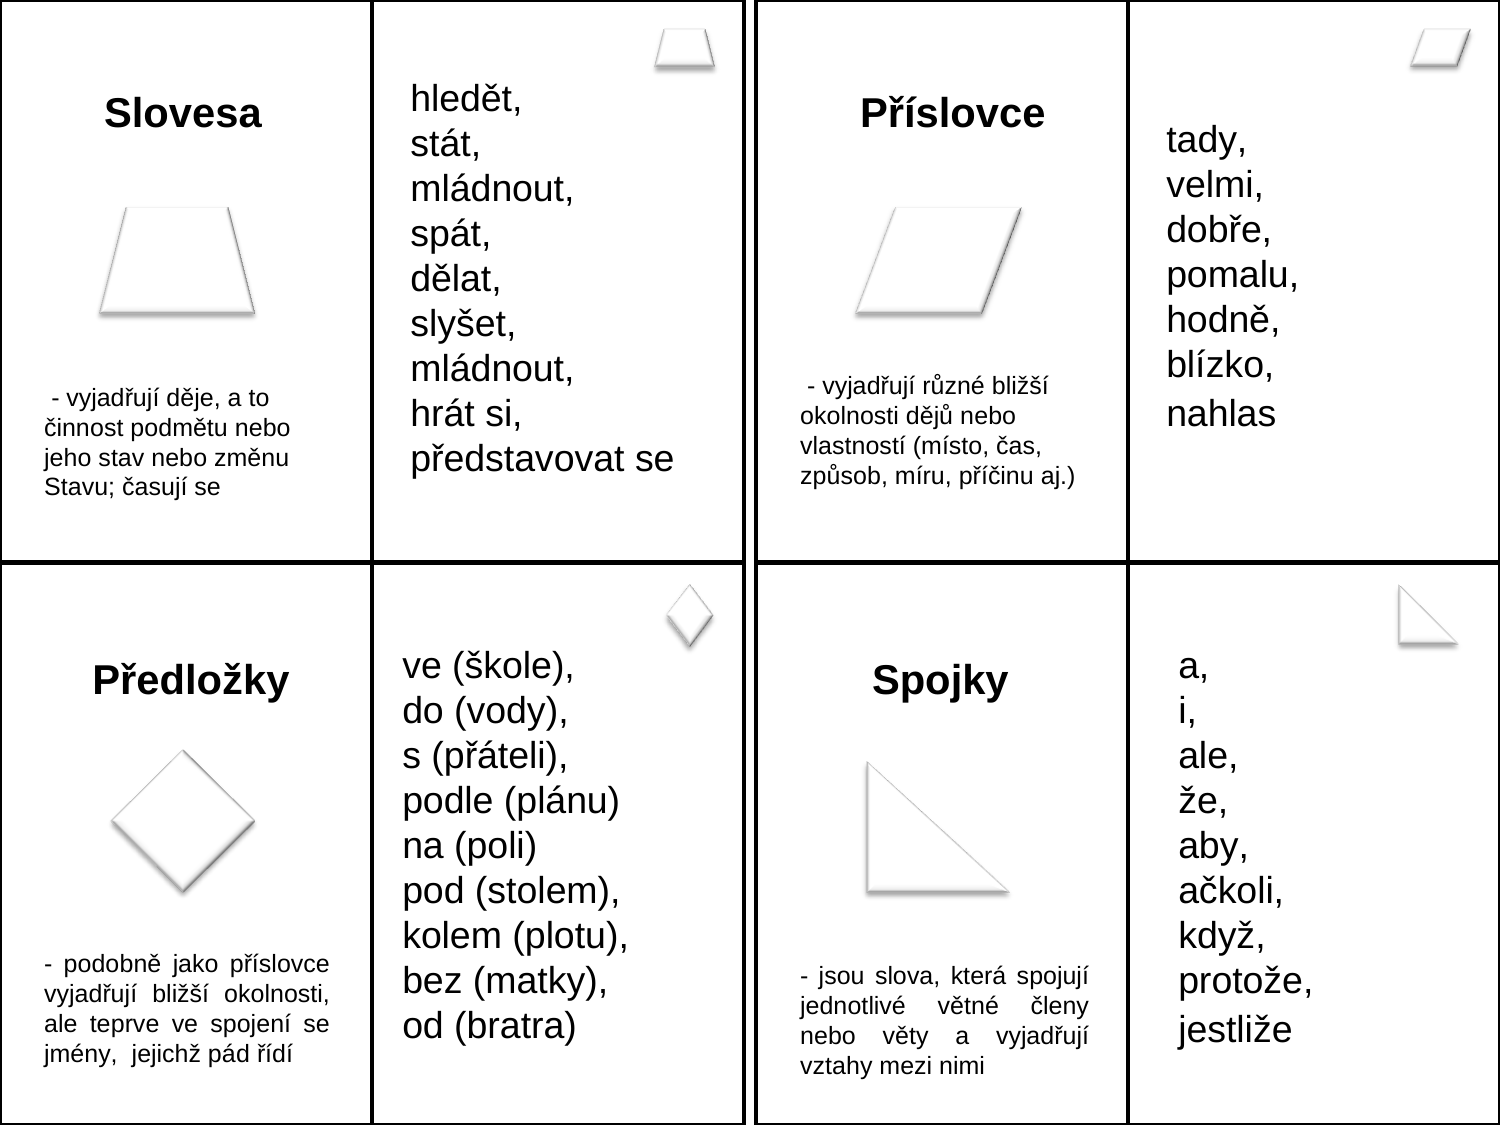

hledět, stát, mládnout, spát,
dělat, slyšet, mládnout, hrát si, představovat se
Slovesa
Příslovce
tady, velmi, dobře, pomalu, hodně, blízko, nahlas
 - vyjadřují různé bližší okolnosti dějů nebo vlastností (místo, čas, způsob, míru, příčinu aj.)
 - vyjadřují děje, a to činnost podmětu nebo jeho stav nebo změnu
Stavu; časují se
ve (škole),
do (vody),
s (přáteli), podle (plánu)
na (poli)
pod (stolem),
kolem (plotu), bez (matky), od (bratra)
a,
i,
ale,
že,
aby,
ačkoli,
když,
protože, jestliže
Předložky
Spojky
- podobně jako příslovce vyjadřují bližší okolnosti, ale teprve ve spojení se jmény, jejichž pád řídí
- jsou slova, která spojují jednotlivé větné členy nebo věty a vyjadřují vztahy mezi nimi